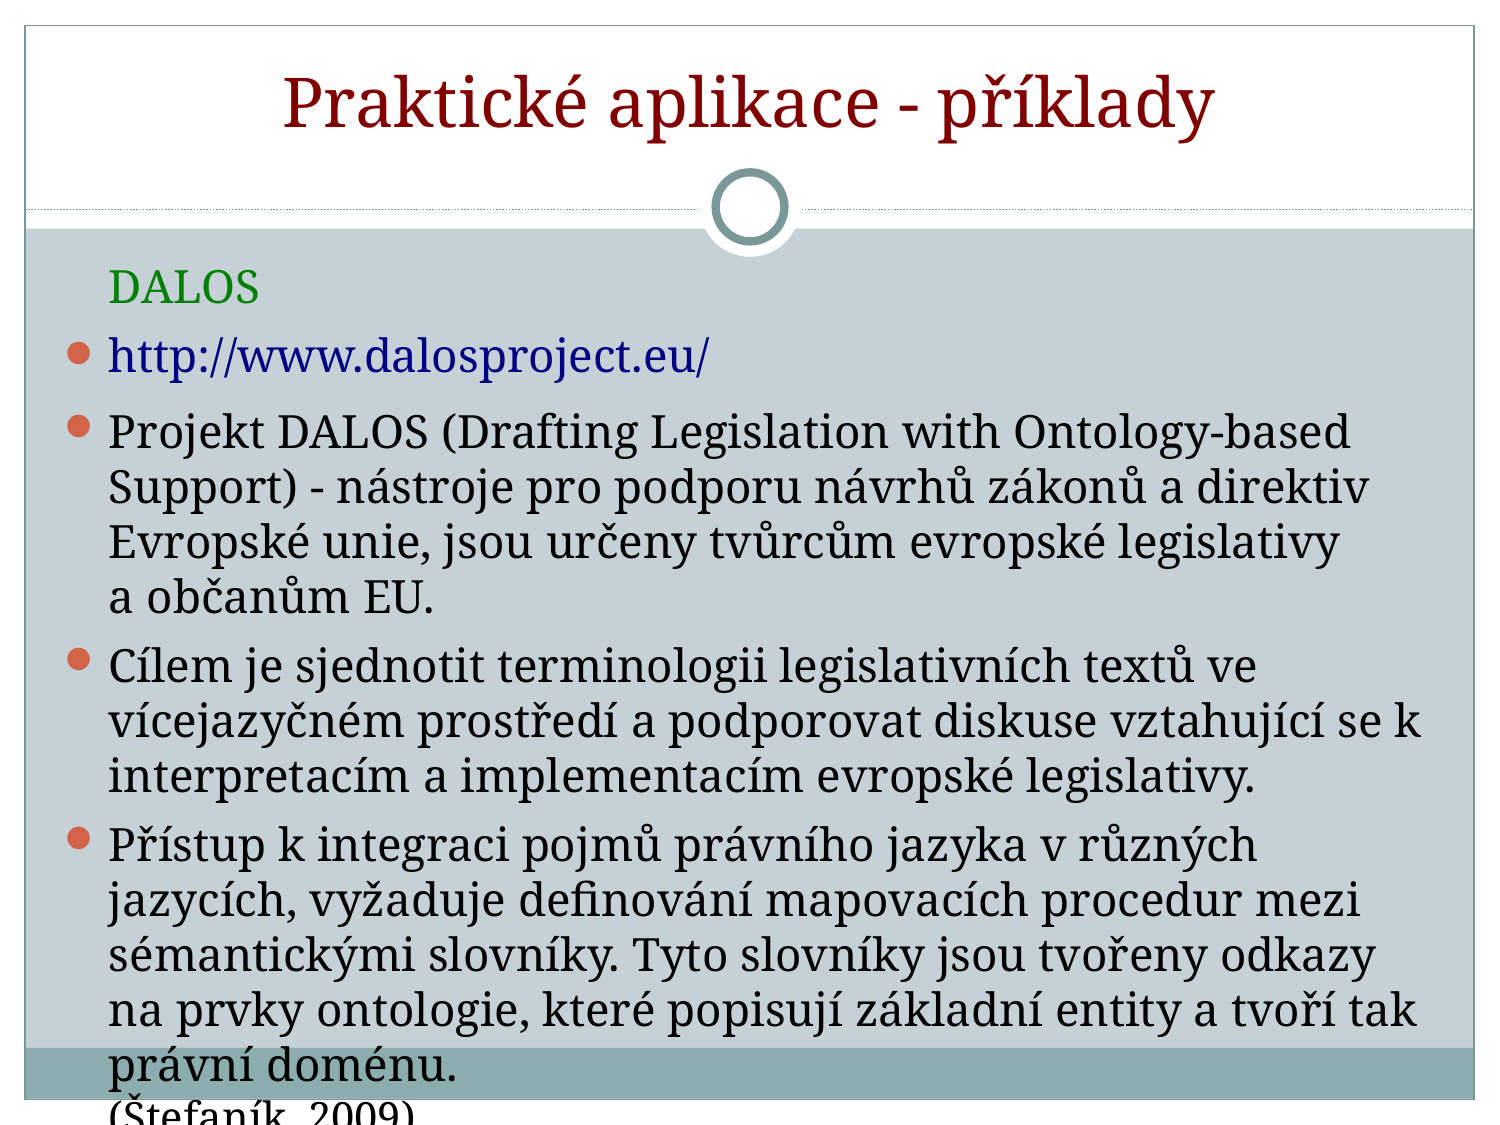

# Praktické aplikace - příklady
DALOS
http://www.dalosproject.eu/
Projekt DALOS (Drafting Legislation with Ontology-based Support) - nástroje pro podporu návrhů zákonů a direktiv Evropské unie, jsou určeny tvůrcům evropské legislativy
a občanům EU.
Cílem je sjednotit terminologii legislativních textů ve vícejazyčném prostředí a podporovat diskuse vztahující se k interpretacím a implementacím evropské legislativy.
Přístup k integraci pojmů právního jazyka v různých jazycích, vyžaduje definování mapovacích procedur mezi sémantickými slovníky. Tyto slovníky jsou tvořeny odkazy na prvky ontologie, které popisují základní entity a tvoří tak právní doménu.
(Štefaník, 2009)